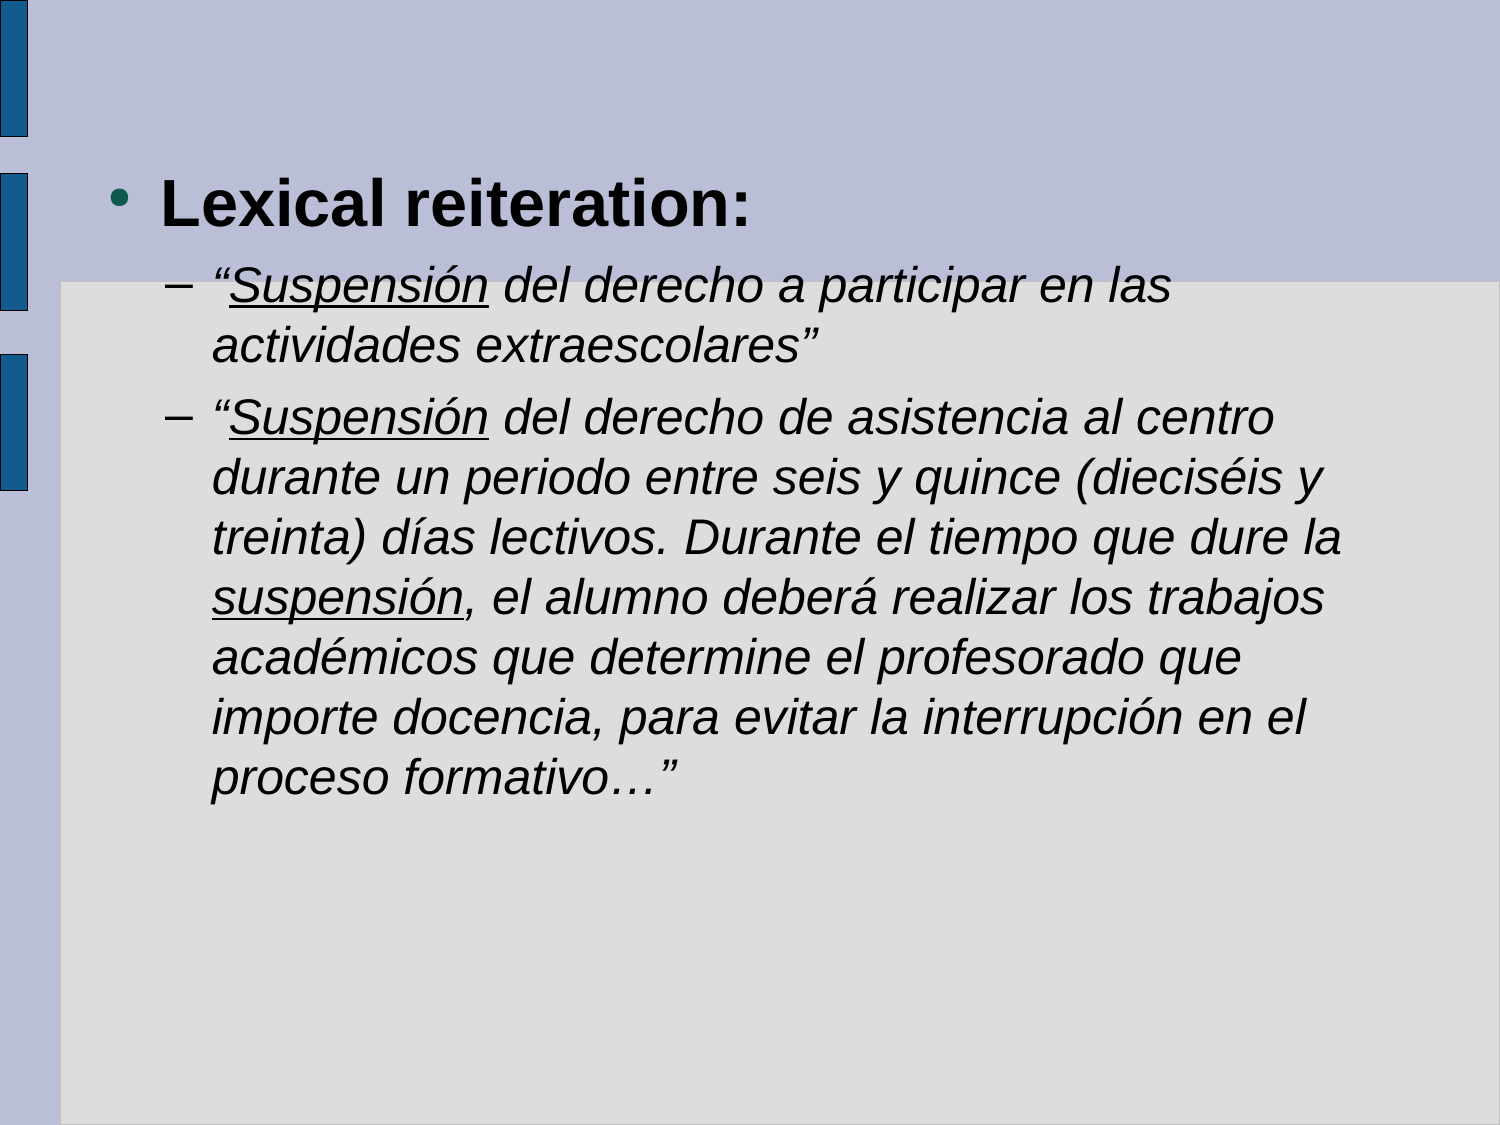

# Lexical reiteration:
“Suspensión del derecho a participar en las actividades extraescolares”
“Suspensión del derecho de asistencia al centro durante un periodo entre seis y quince (dieciséis y treinta) días lectivos. Durante el tiempo que dure la suspensión, el alumno deberá realizar los trabajos académicos que determine el profesorado que importe docencia, para evitar la interrupción en el proceso formativo…”